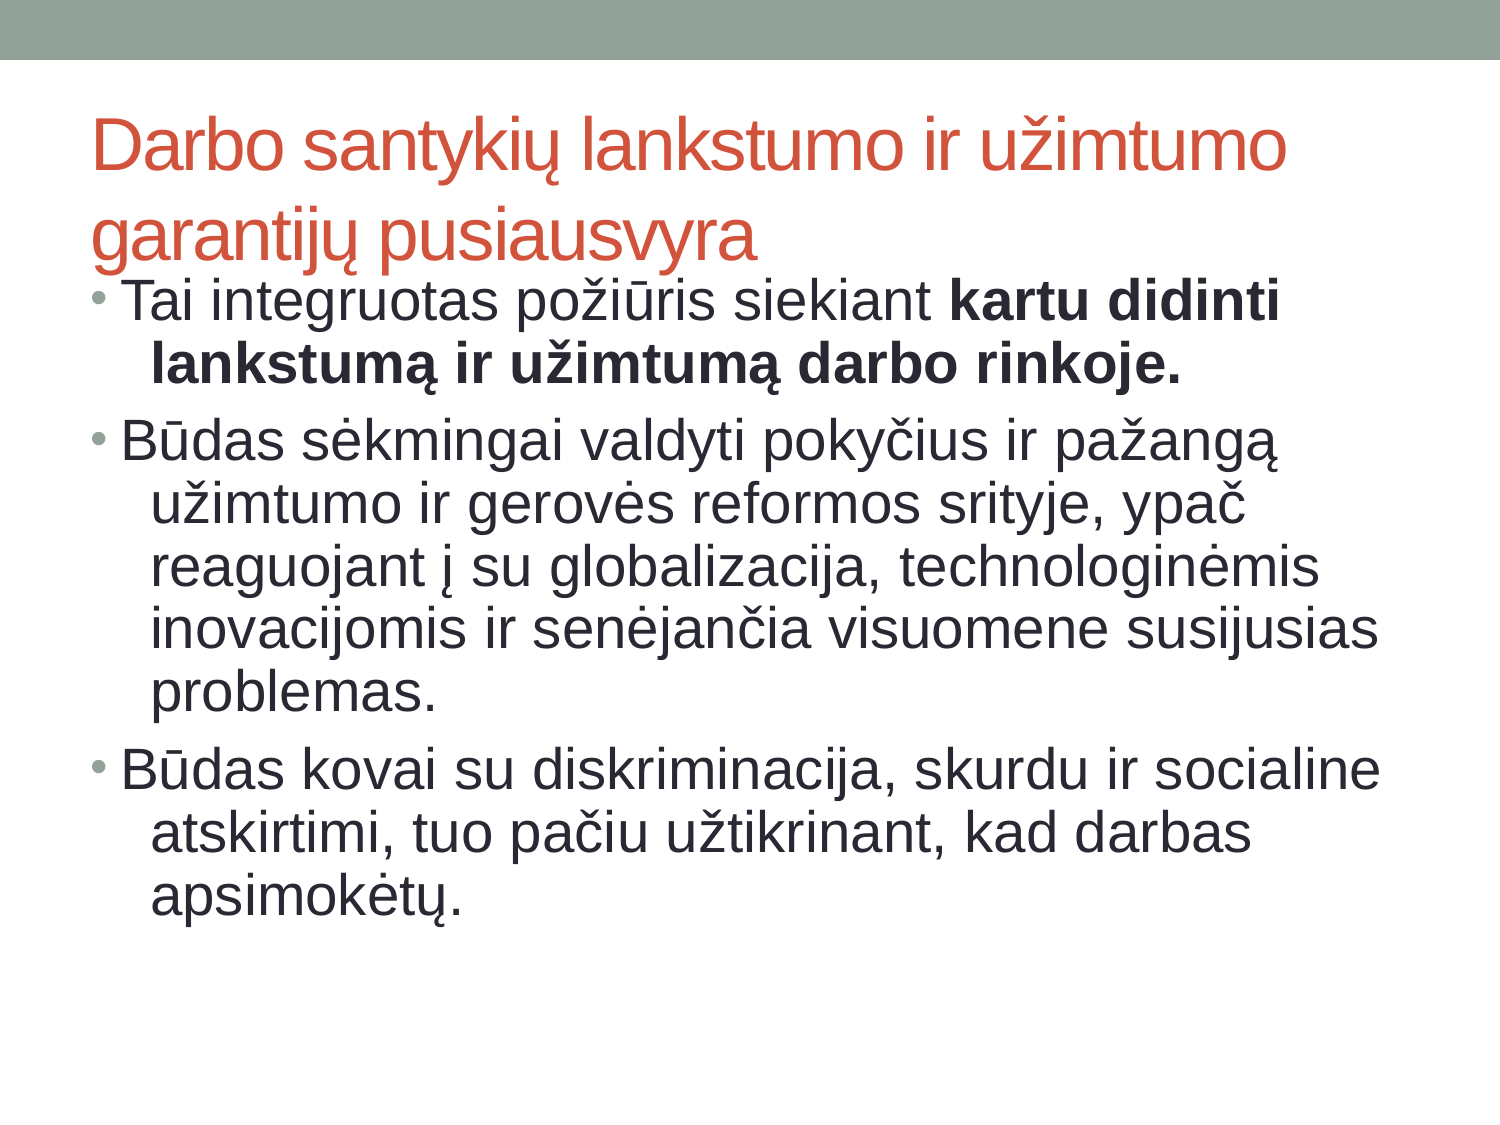

# Darbo santykių lankstumo ir užimtumo garantijų pusiausvyra
Tai integruotas požiūris siekiant kartu didinti lankstumą ir užimtumą darbo rinkoje.
Būdas sėkmingai valdyti pokyčius ir pažangą užimtumo ir gerovės reformos srityje, ypač reaguojant į su globalizacija, technologinėmis inovacijomis ir senėjančia visuomene susijusias problemas.
Būdas kovai su diskriminacija, skurdu ir socialine atskirtimi, tuo pačiu užtikrinant, kad darbas apsimokėtų.